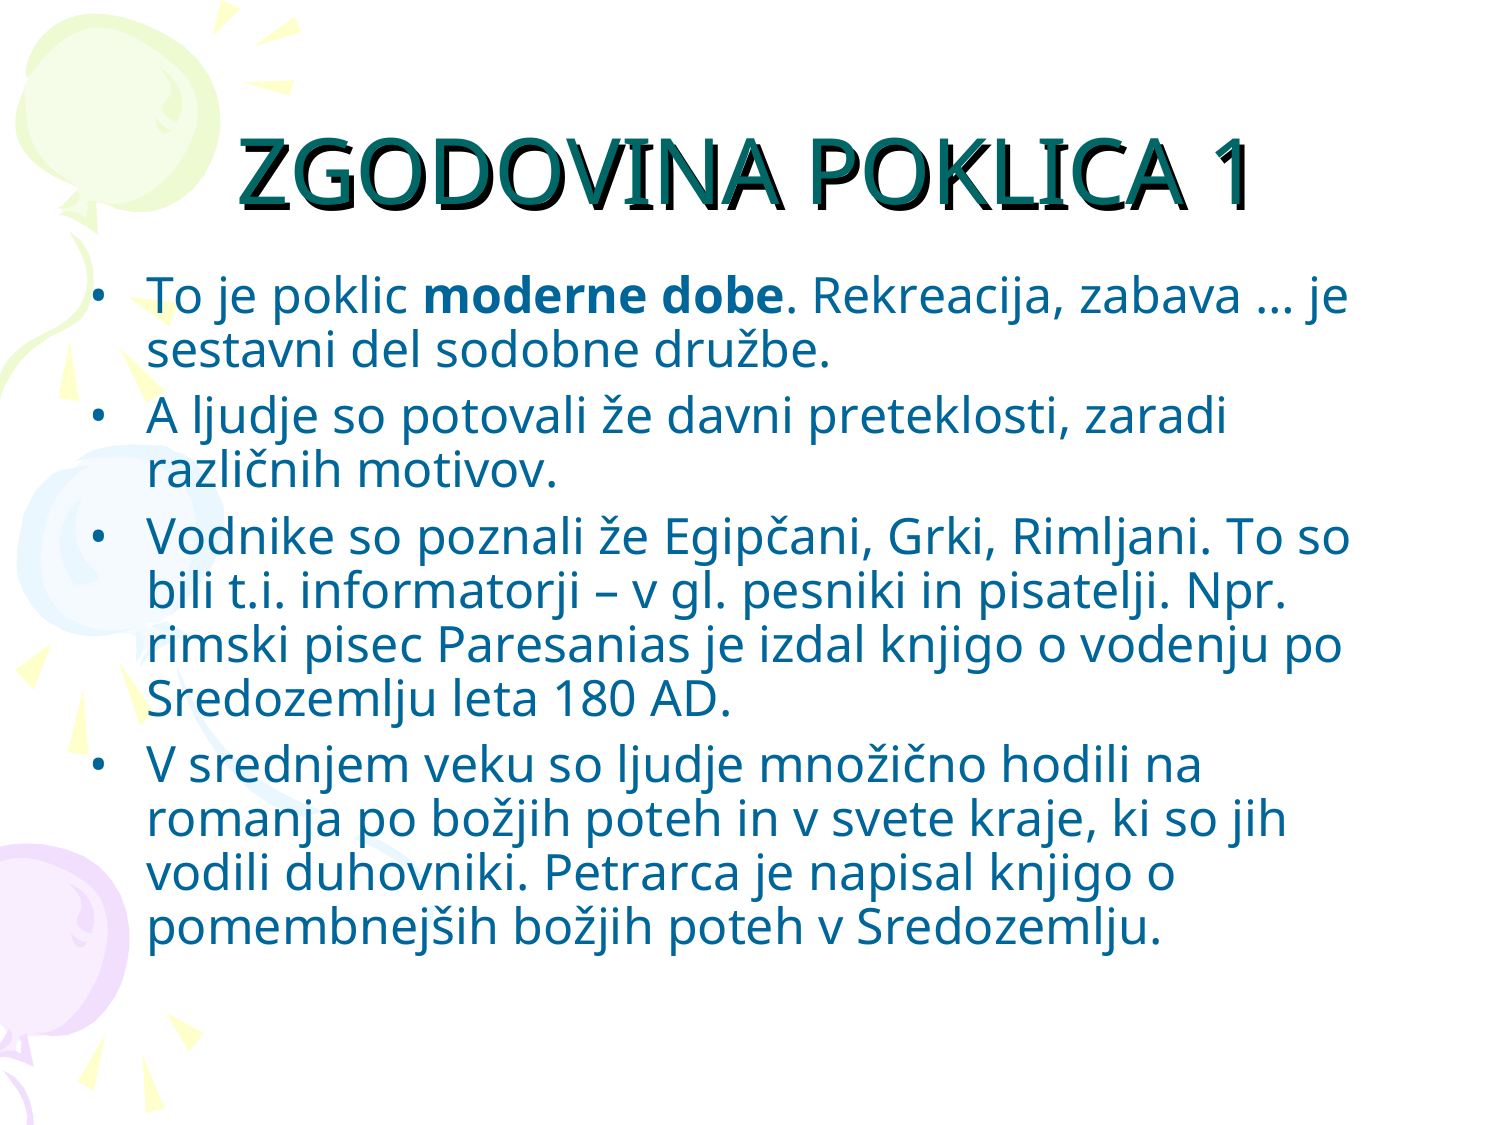

# ZGODOVINA POKLICA 1
To je poklic moderne dobe. Rekreacija, zabava … je sestavni del sodobne družbe.
A ljudje so potovali že davni preteklosti, zaradi različnih motivov.
Vodnike so poznali že Egipčani, Grki, Rimljani. To so bili t.i. informatorji – v gl. pesniki in pisatelji. Npr. rimski pisec Paresanias je izdal knjigo o vodenju po Sredozemlju leta 180 AD.
V srednjem veku so ljudje množično hodili na romanja po božjih poteh in v svete kraje, ki so jih vodili duhovniki. Petrarca je napisal knjigo o pomembnejših božjih poteh v Sredozemlju.